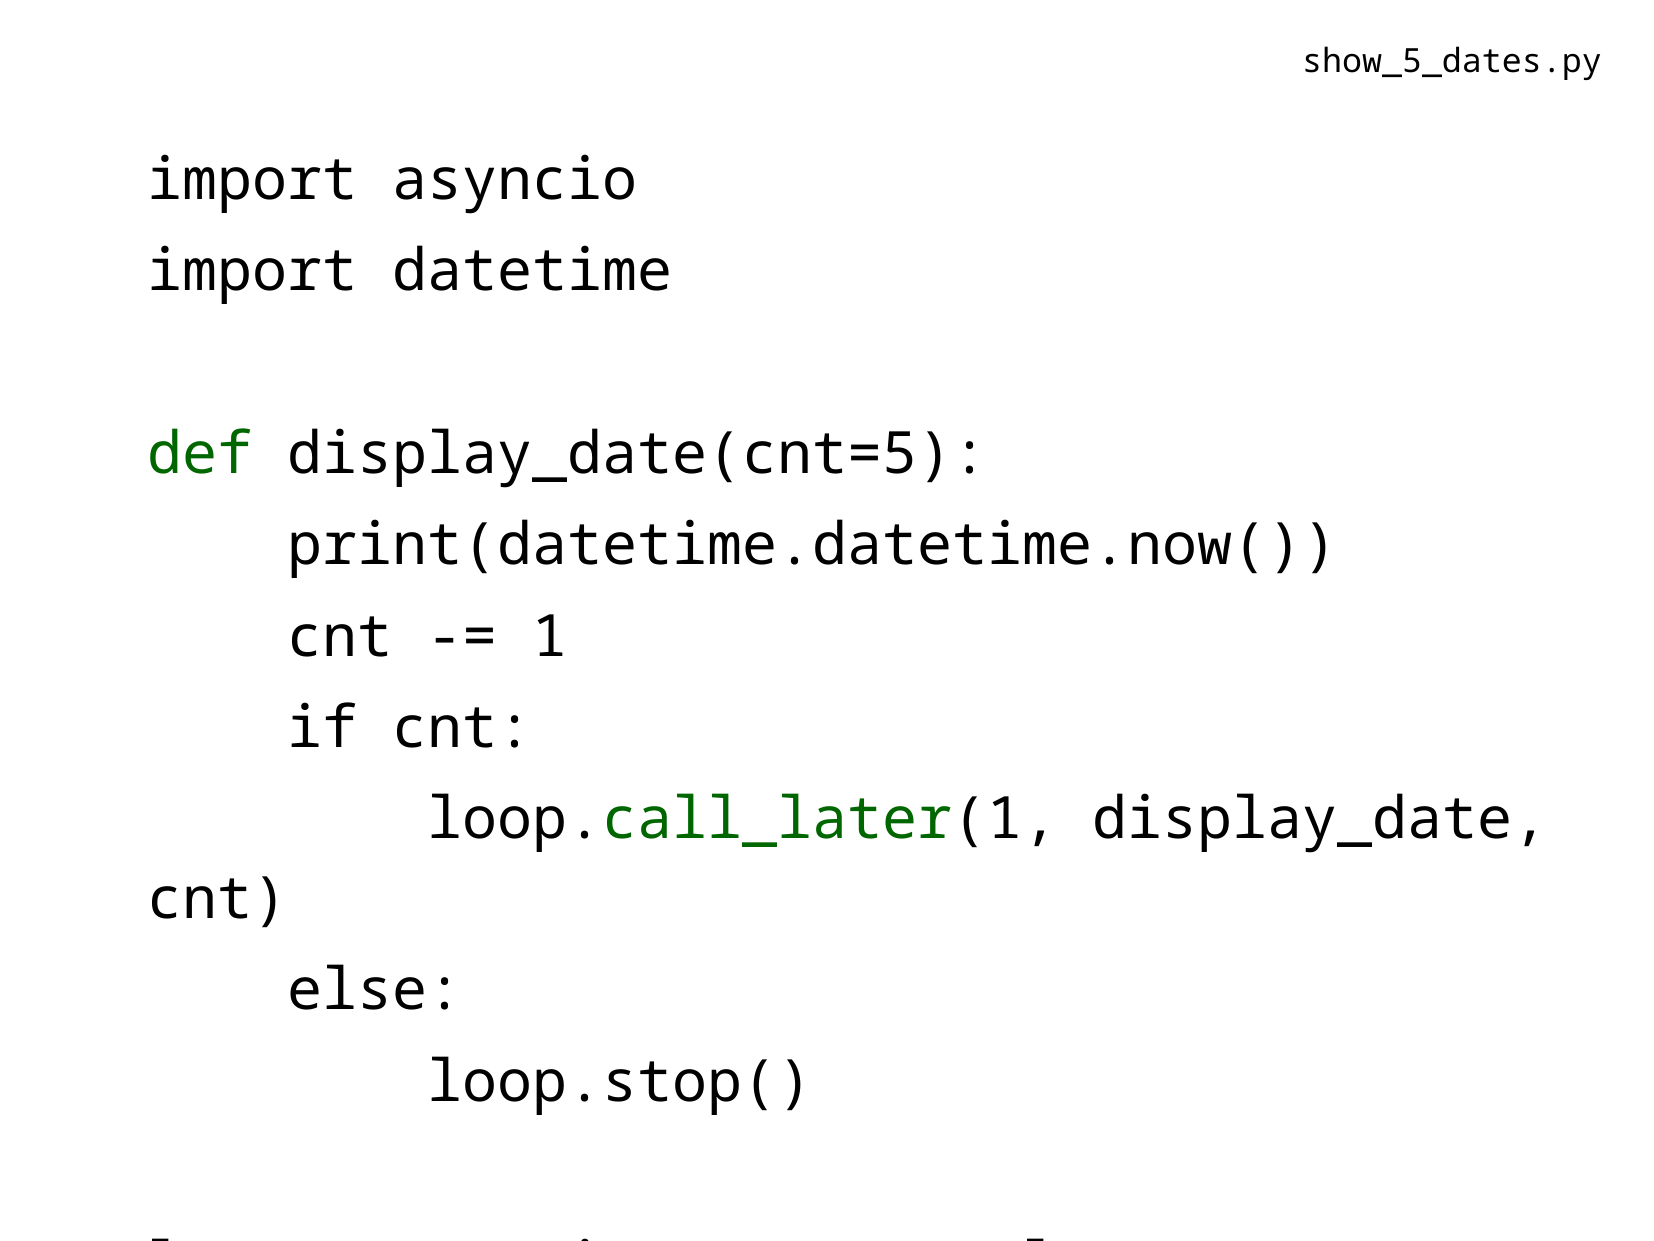

show_5_dates.py
import asyncio
import datetime
def display_date(cnt=5):
 print(datetime.datetime.now())
 cnt -= 1
 if cnt:
 loop.call_later(1, display_date, cnt)
 else:
 loop.stop()
loop = asyncio.get_event_loop()
loop.call_soon(display_date)
loop.run_forever() # interrupted by loop.stop()